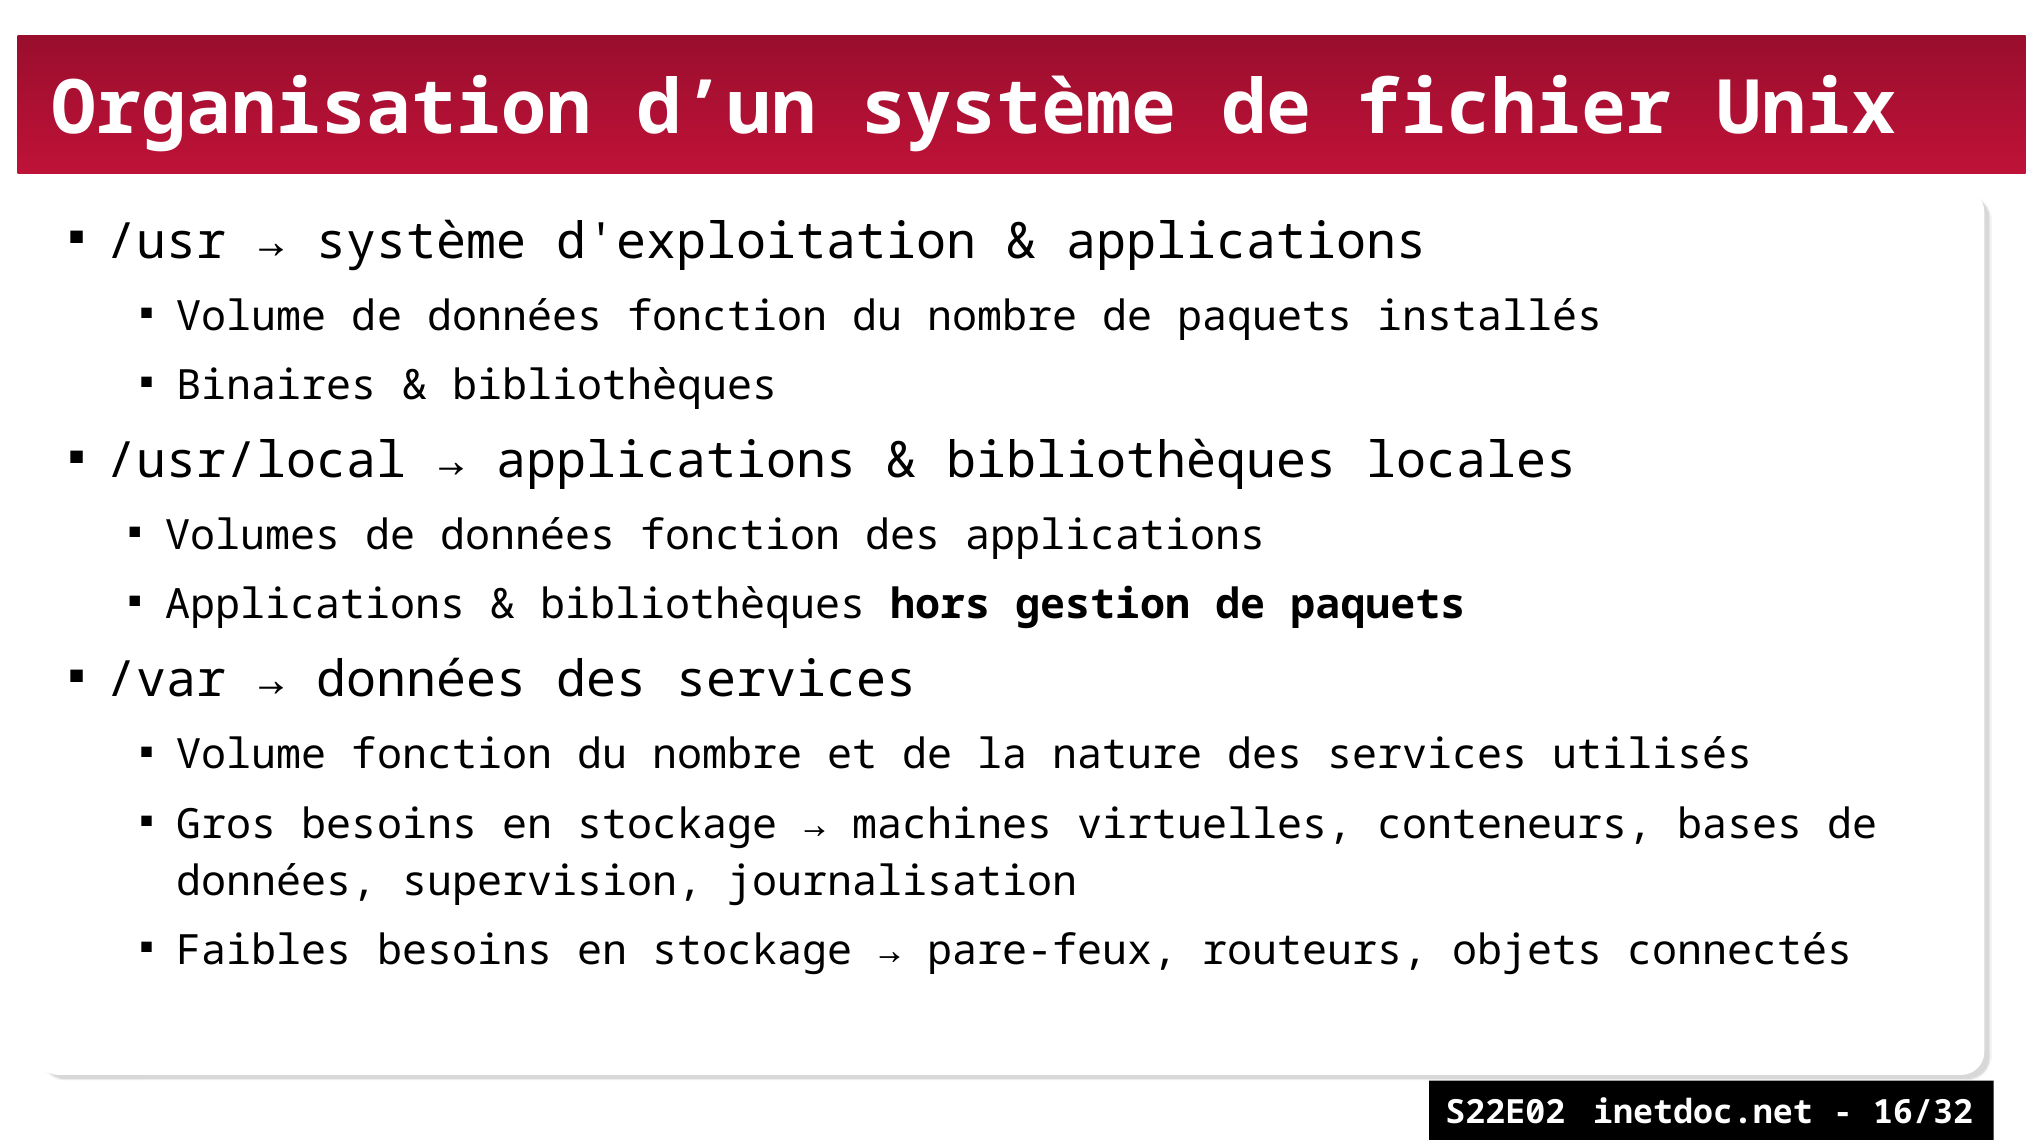

Organisation d’un système de fichier Unix
/usr → système d'exploitation & applications
Volume de données fonction du nombre de paquets installés
Binaires & bibliothèques
/usr/local → applications & bibliothèques locales
Volumes de données fonction des applications
Applications & bibliothèques hors gestion de paquets
/var → données des services
Volume fonction du nombre et de la nature des services utilisés
Gros besoins en stockage → machines virtuelles, conteneurs, bases de données, supervision, journalisation
Faibles besoins en stockage → pare-feux, routeurs, objets connectés
S22E02	inetdoc.net - /32